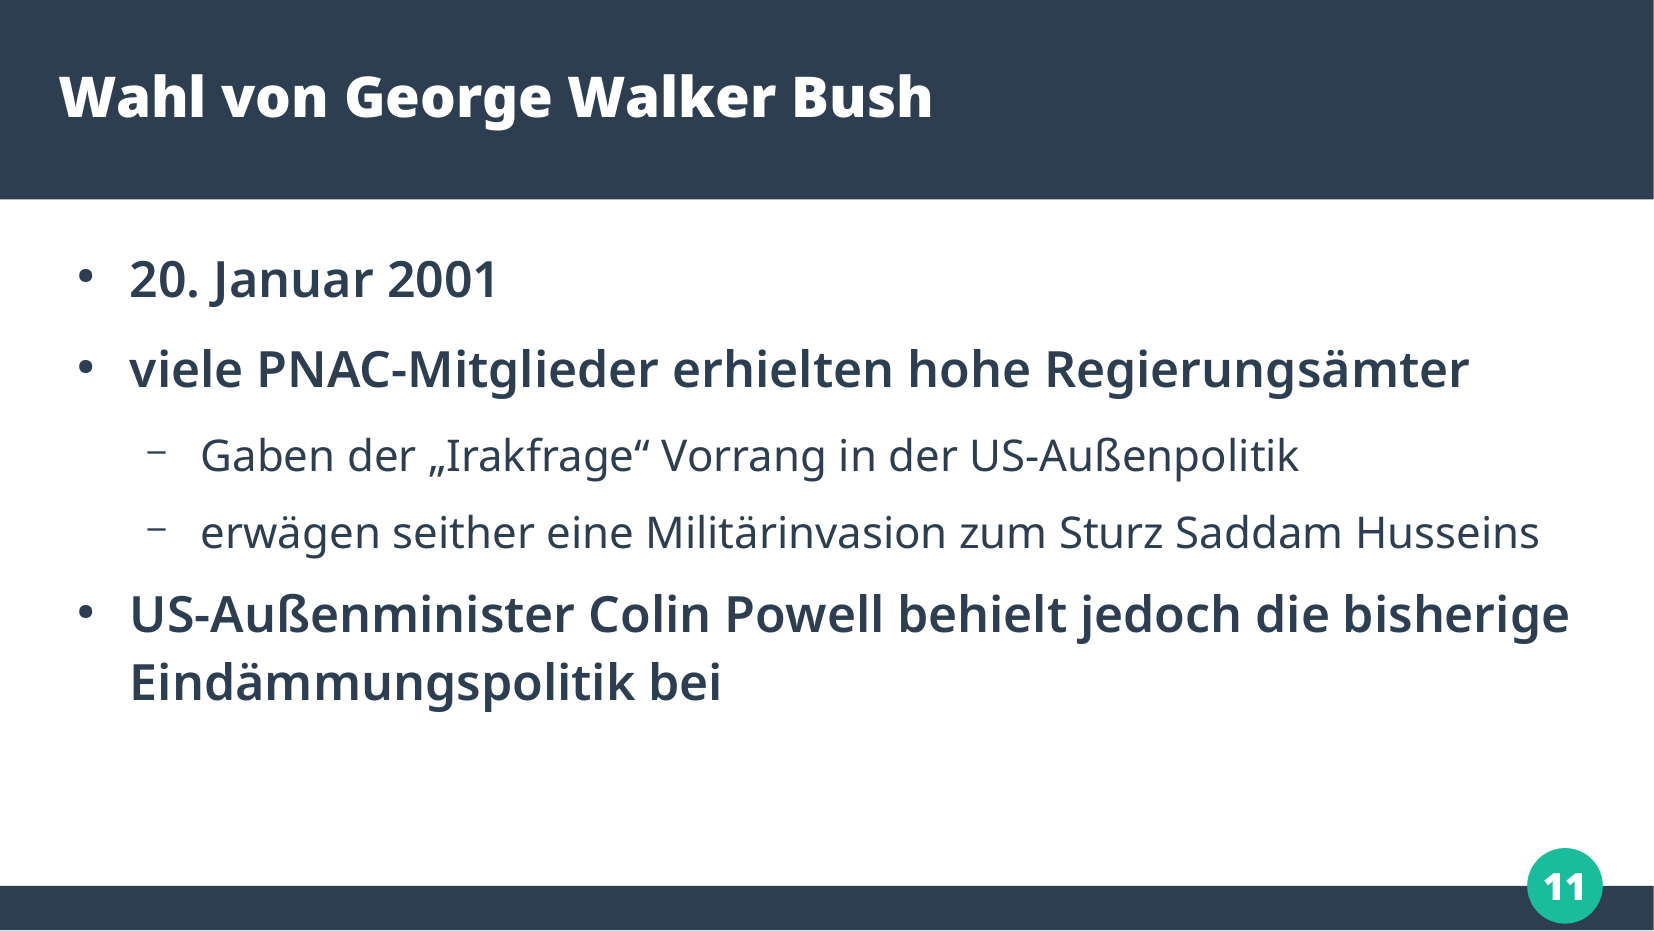

# Wahl von George Walker Bush
20. Januar 2001
viele PNAC-Mitglieder erhielten hohe Regierungsämter
Gaben der „Irakfrage“ Vorrang in der US-Außenpolitik
erwägen seither eine Militärinvasion zum Sturz Saddam Husseins
US-Außenminister Colin Powell behielt jedoch die bisherige Eindämmungspolitik bei